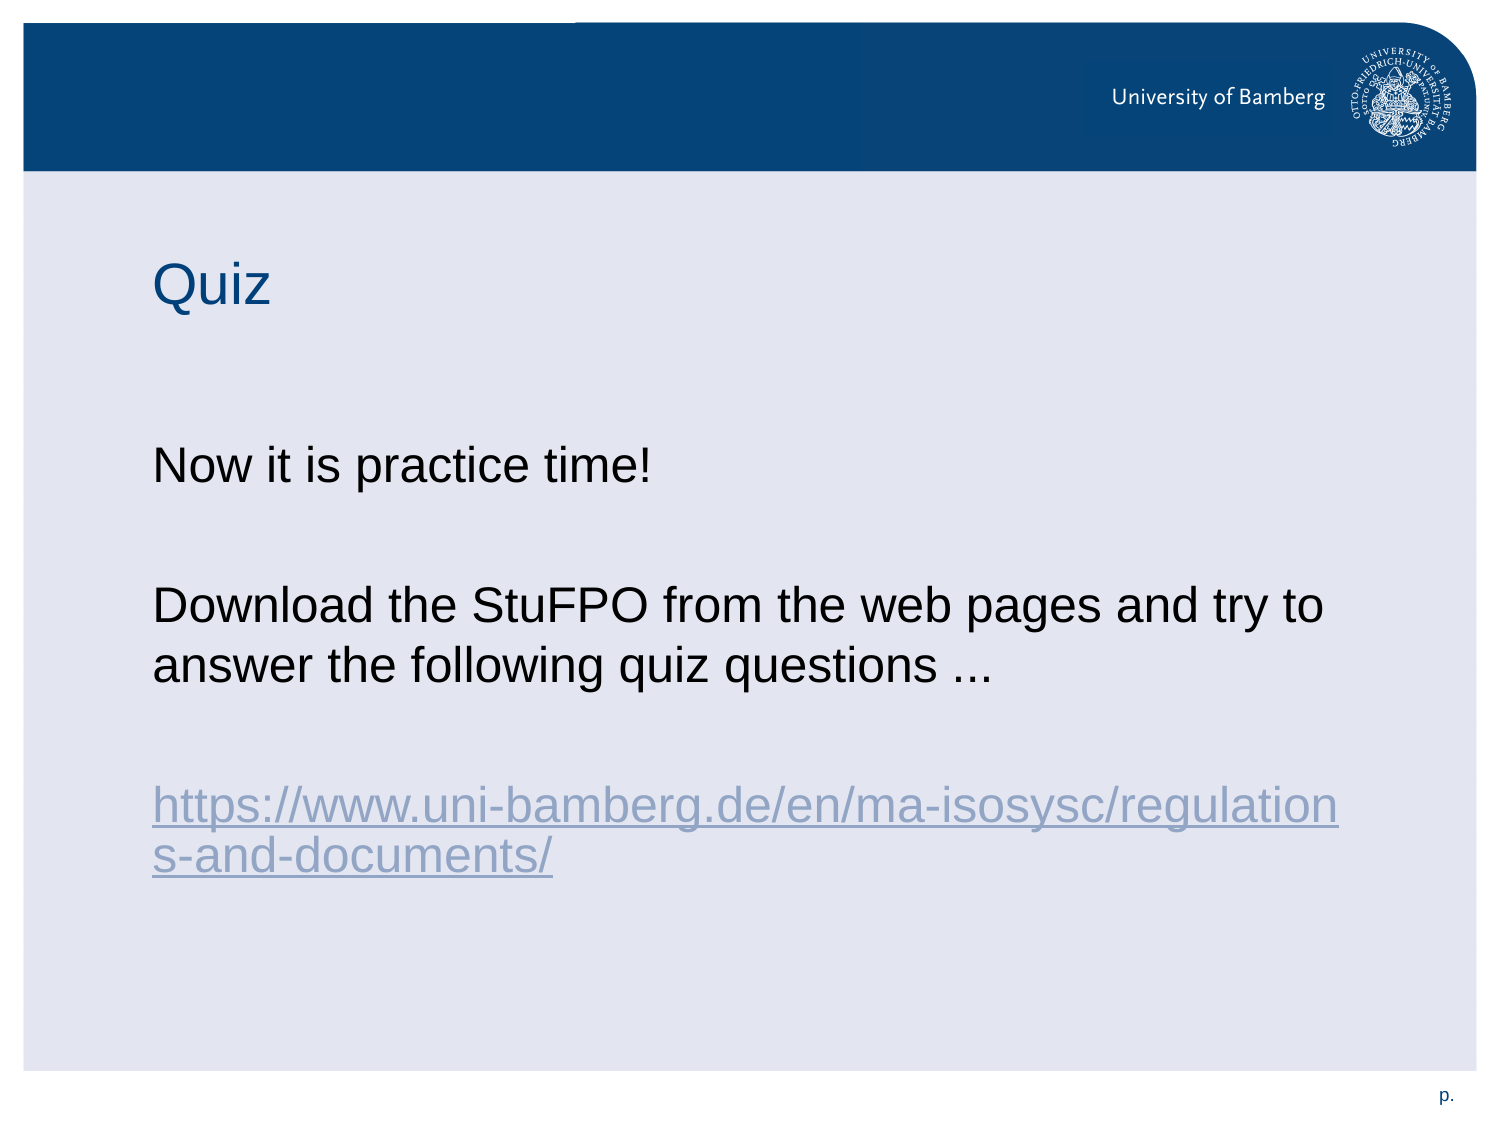

# Quiz
Now it is practice time!
Download the StuFPO from the web pages and try to answer the following quiz questions ...
https://www.uni-bamberg.de/en/ma-isosysc/regulations-and-documents/